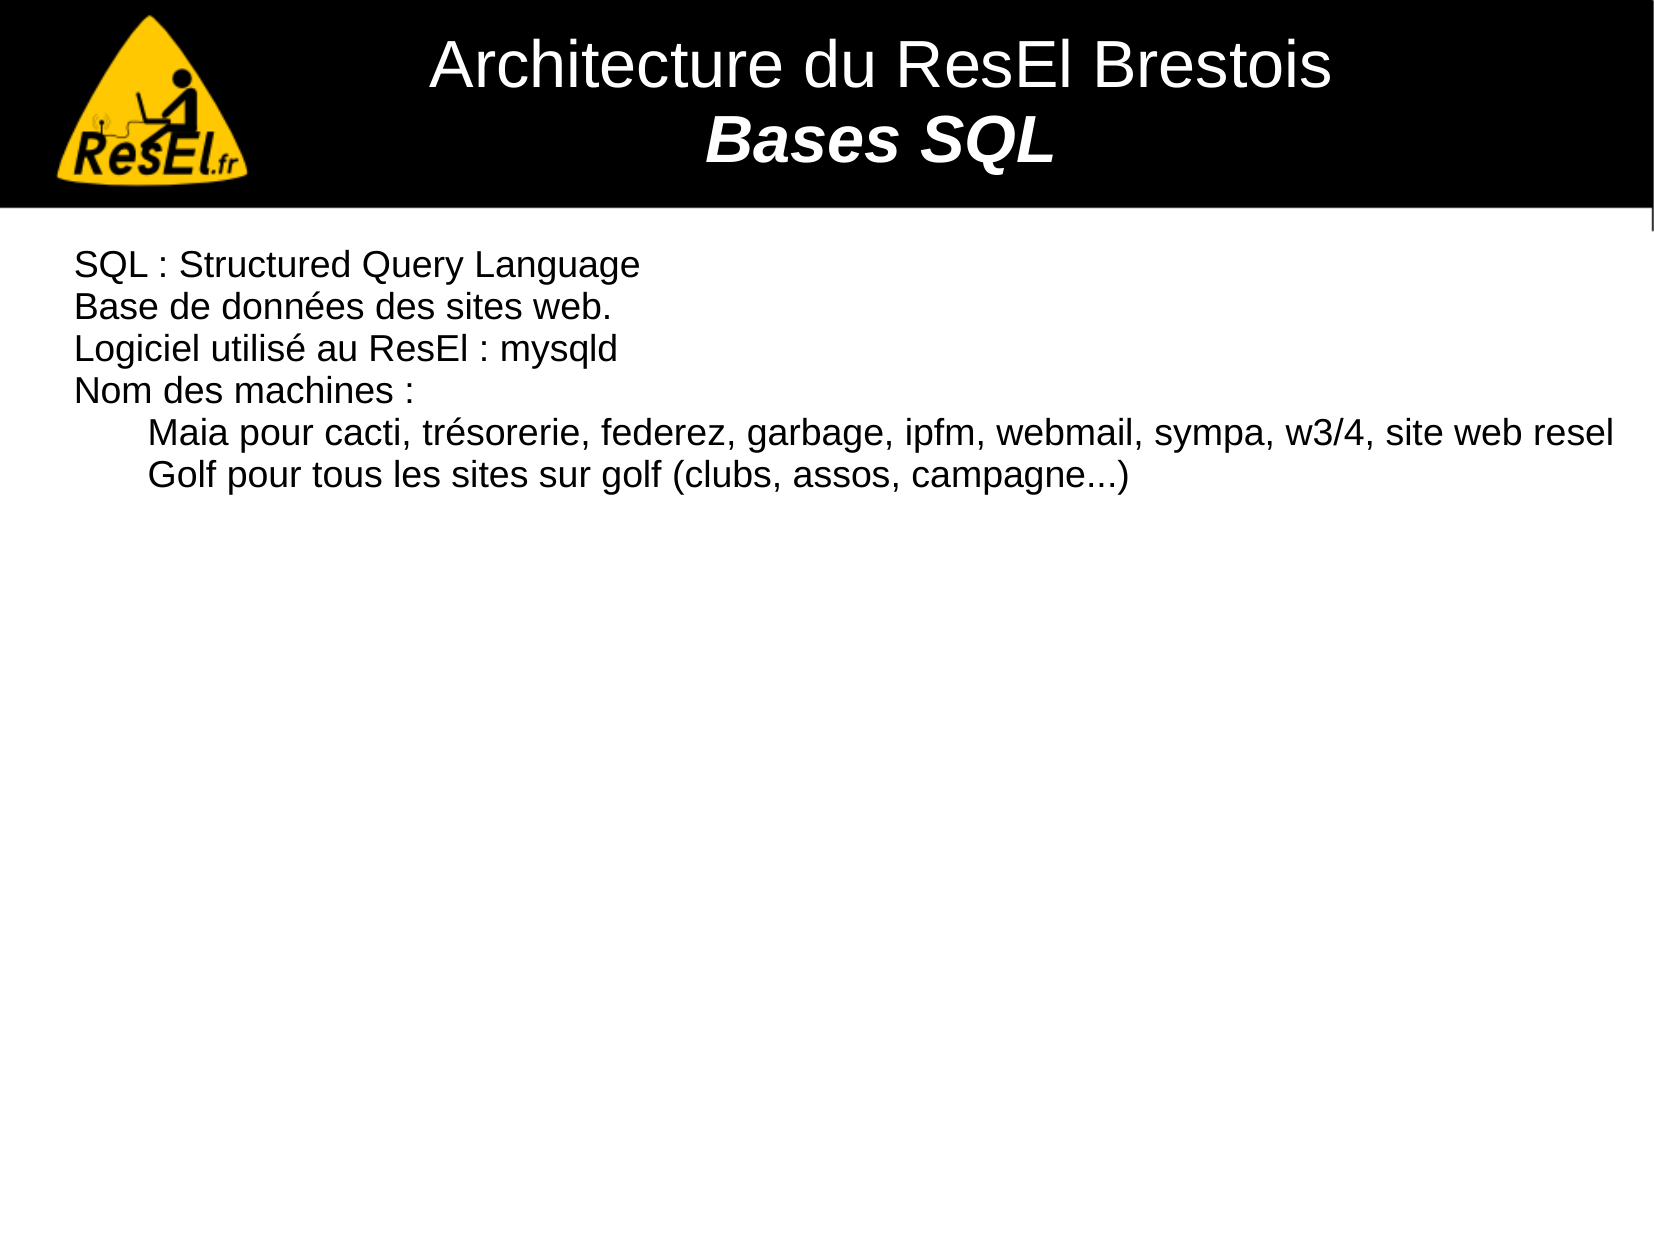

# Architecture du ResEl Brestois Bases SQL
SQL : Structured Query Language
Base de données des sites web.
Logiciel utilisé au ResEl : mysqld
Nom des machines :
	Maia pour cacti, trésorerie, federez, garbage, ipfm, webmail, sympa, w3/4, site web resel
	Golf pour tous les sites sur golf (clubs, assos, campagne...)